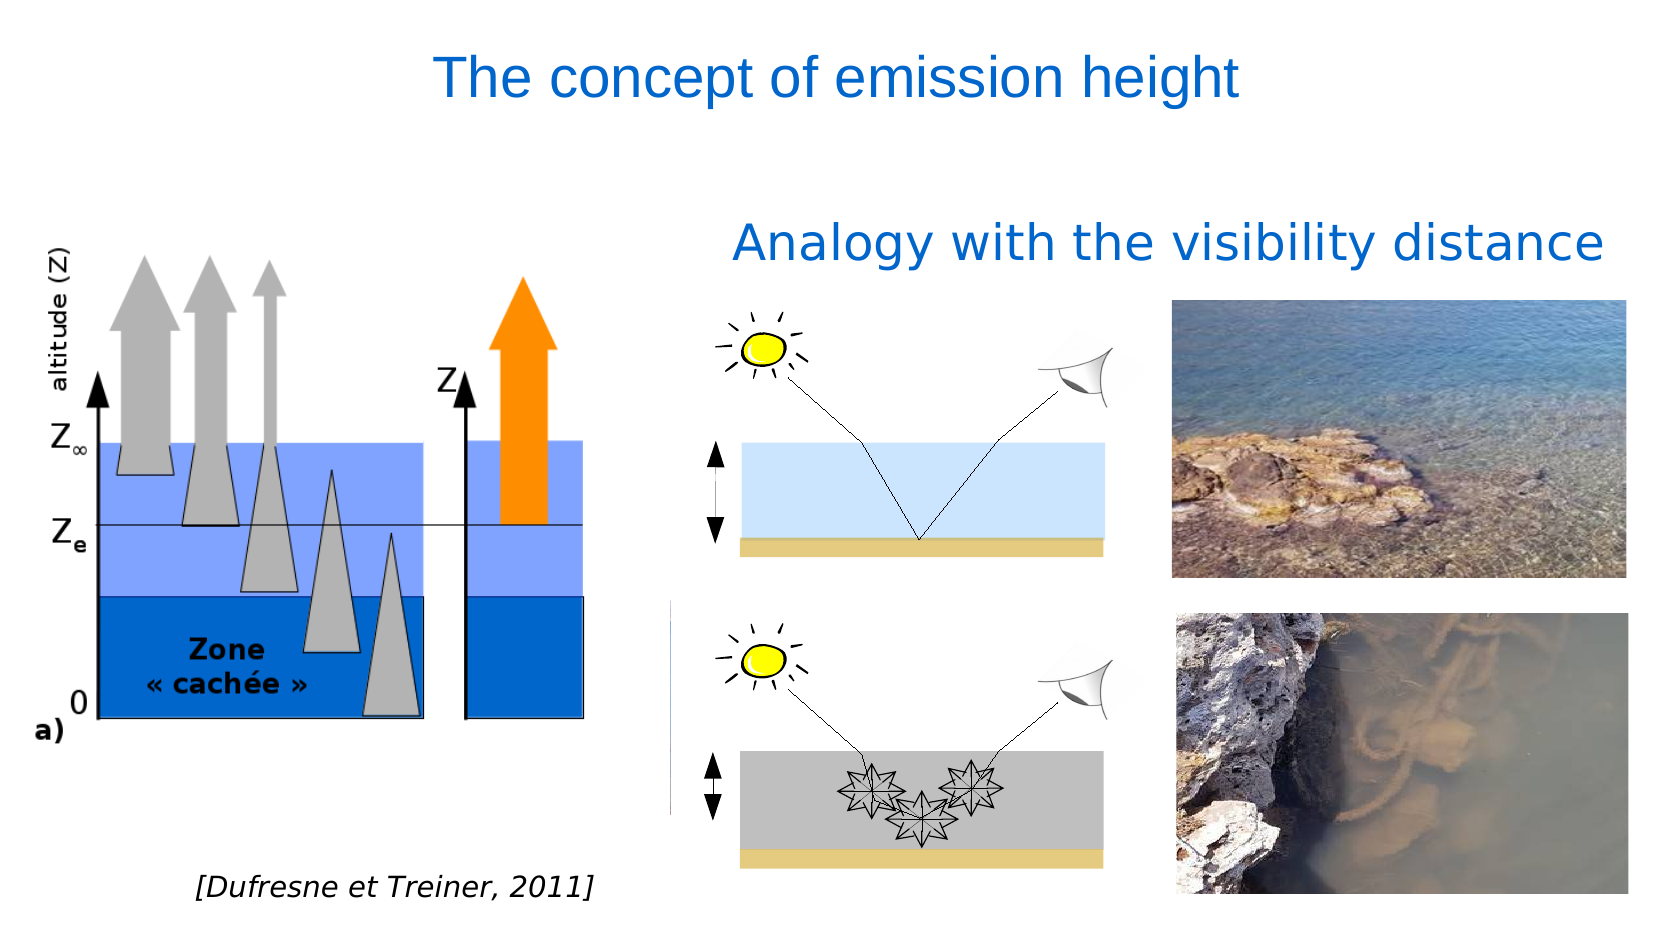

The concept of emission height
Analogy with the visibility distance
[Dufresne et Treiner, 2011]